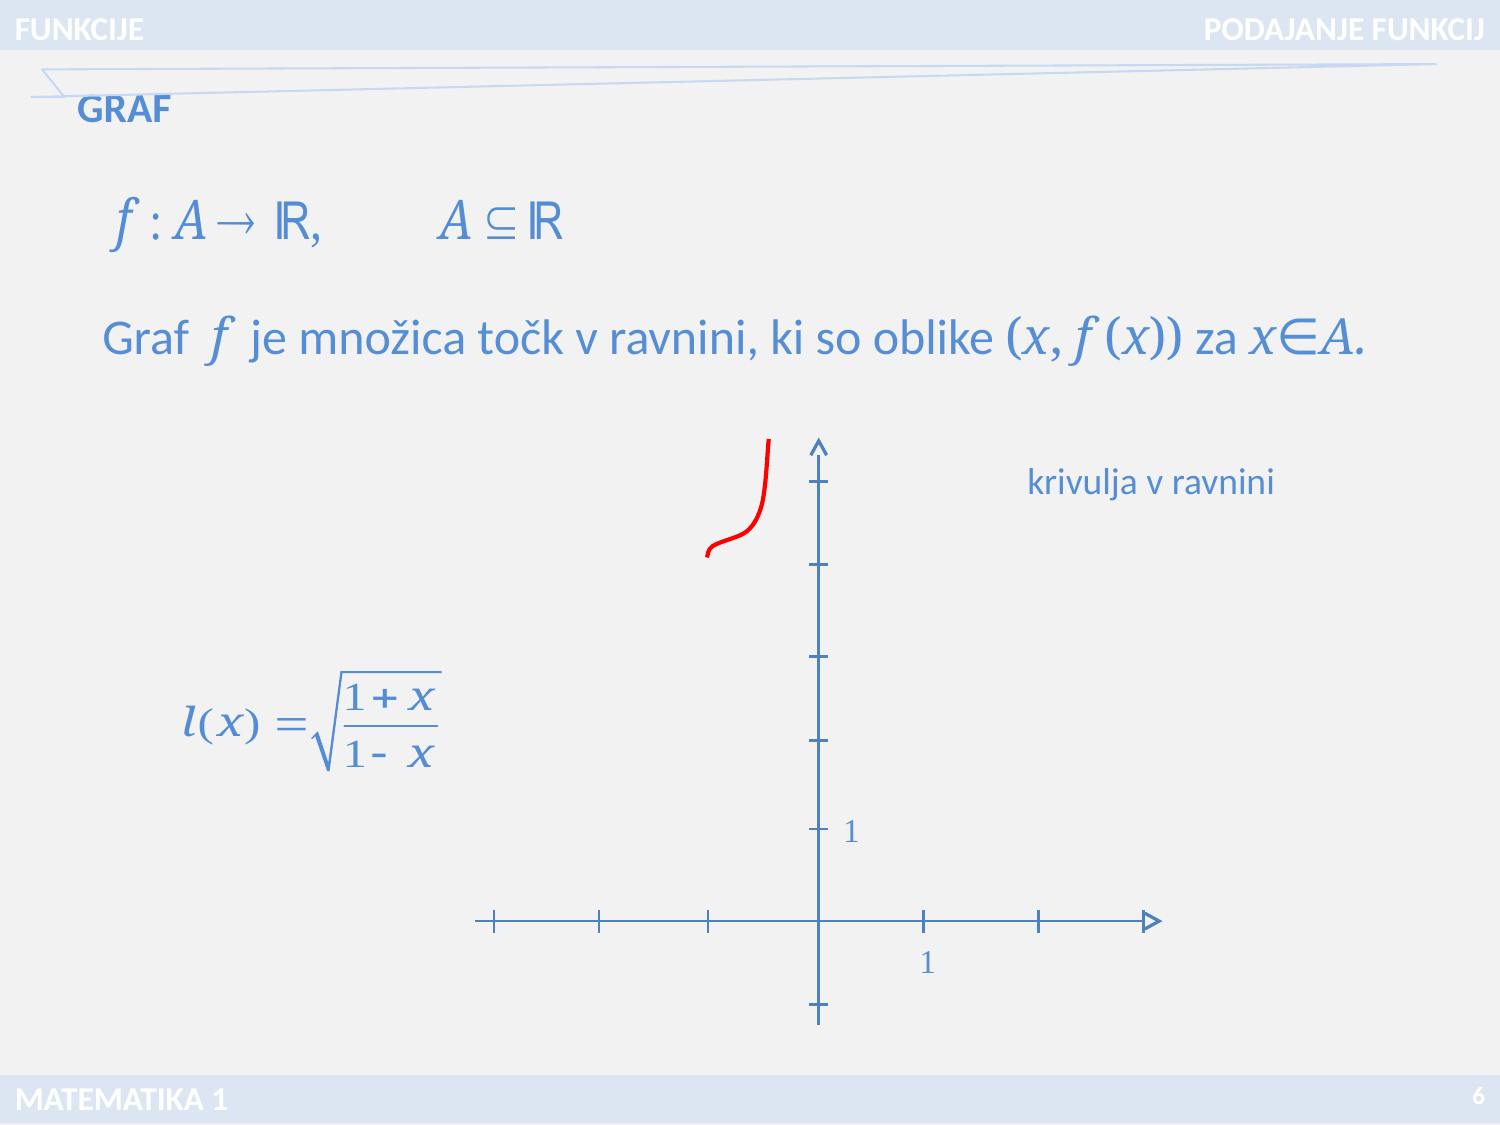

FUNKCIJE
PODAJANJE FUNKCIJ
GRAF
Graf f je množica točk v ravnini, ki so oblike (x, f (x)) za x∈A.
1
1
krivulja v ravnini
MATEMATIKA 1